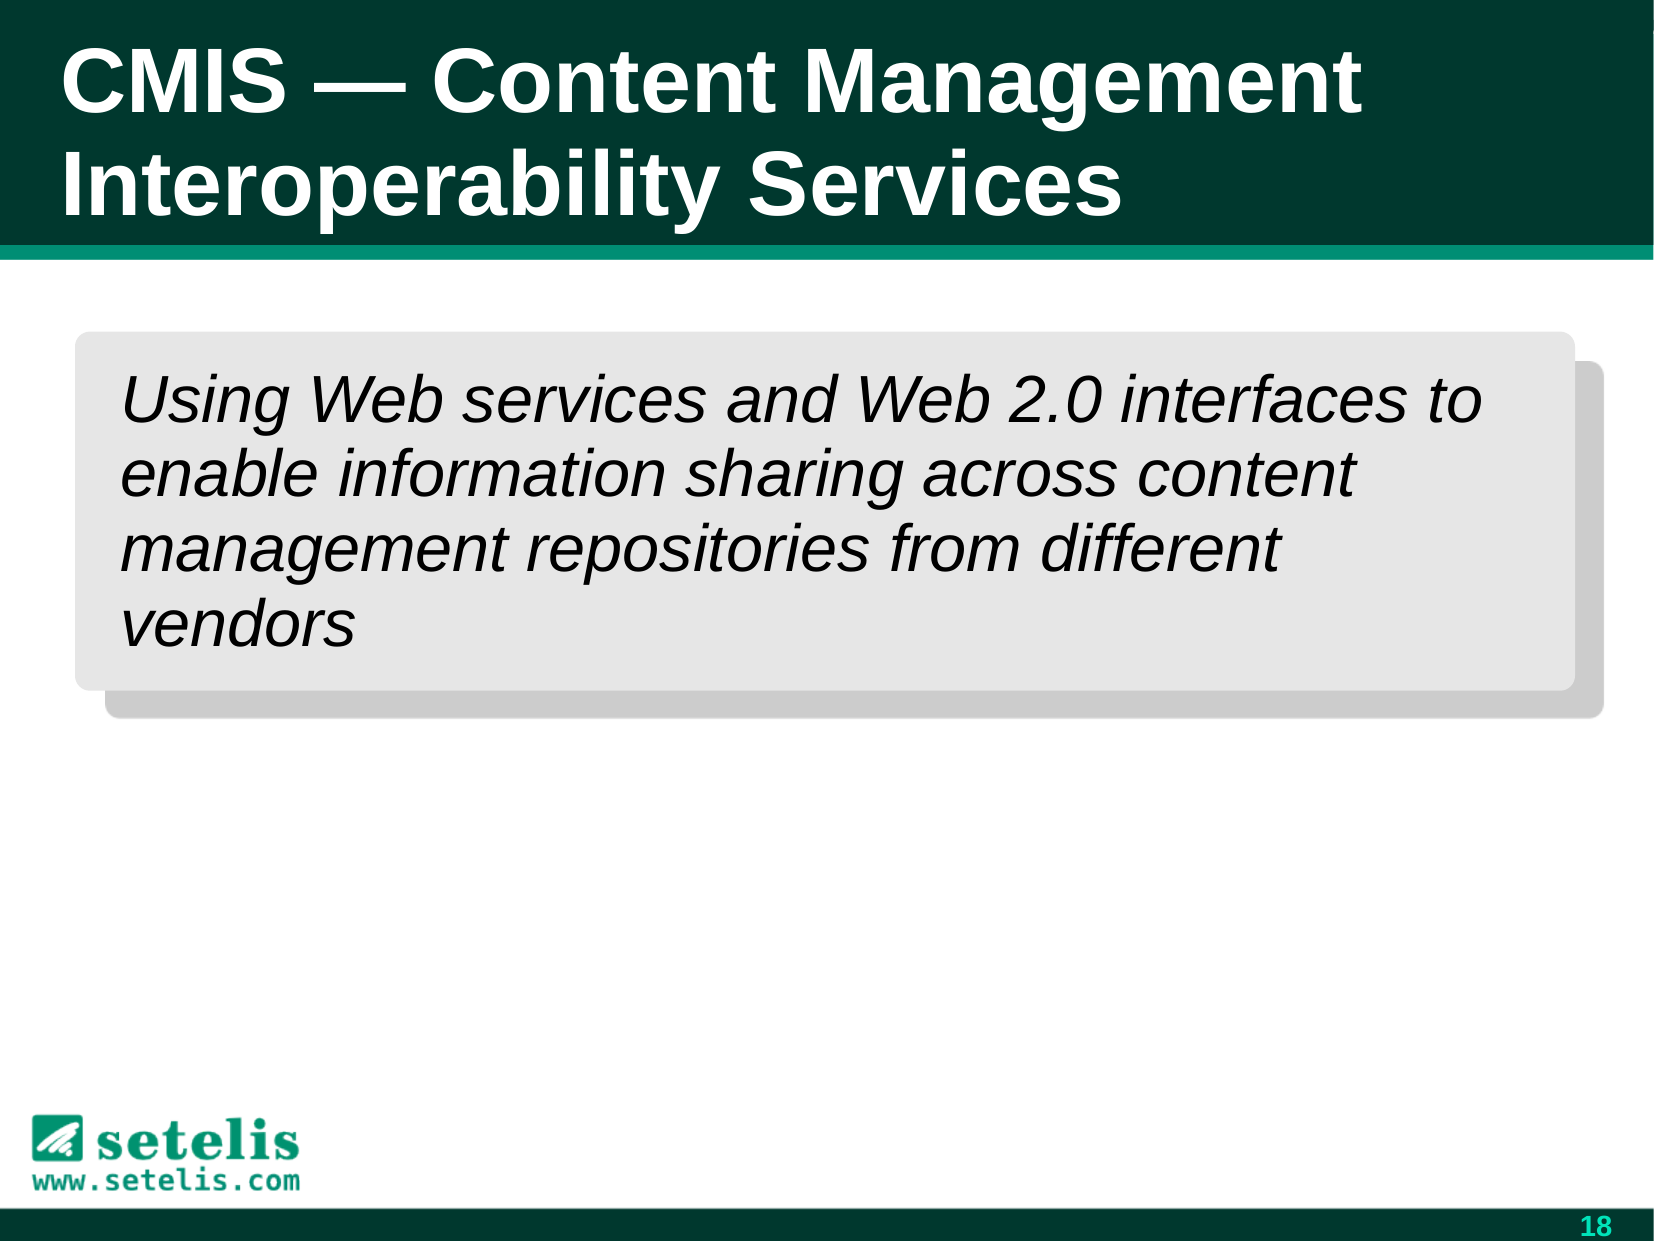

# CMIS — Content Management Interoperability Services
Using Web services and Web 2.0 interfaces to enable information sharing across content management repositories from different vendors
18